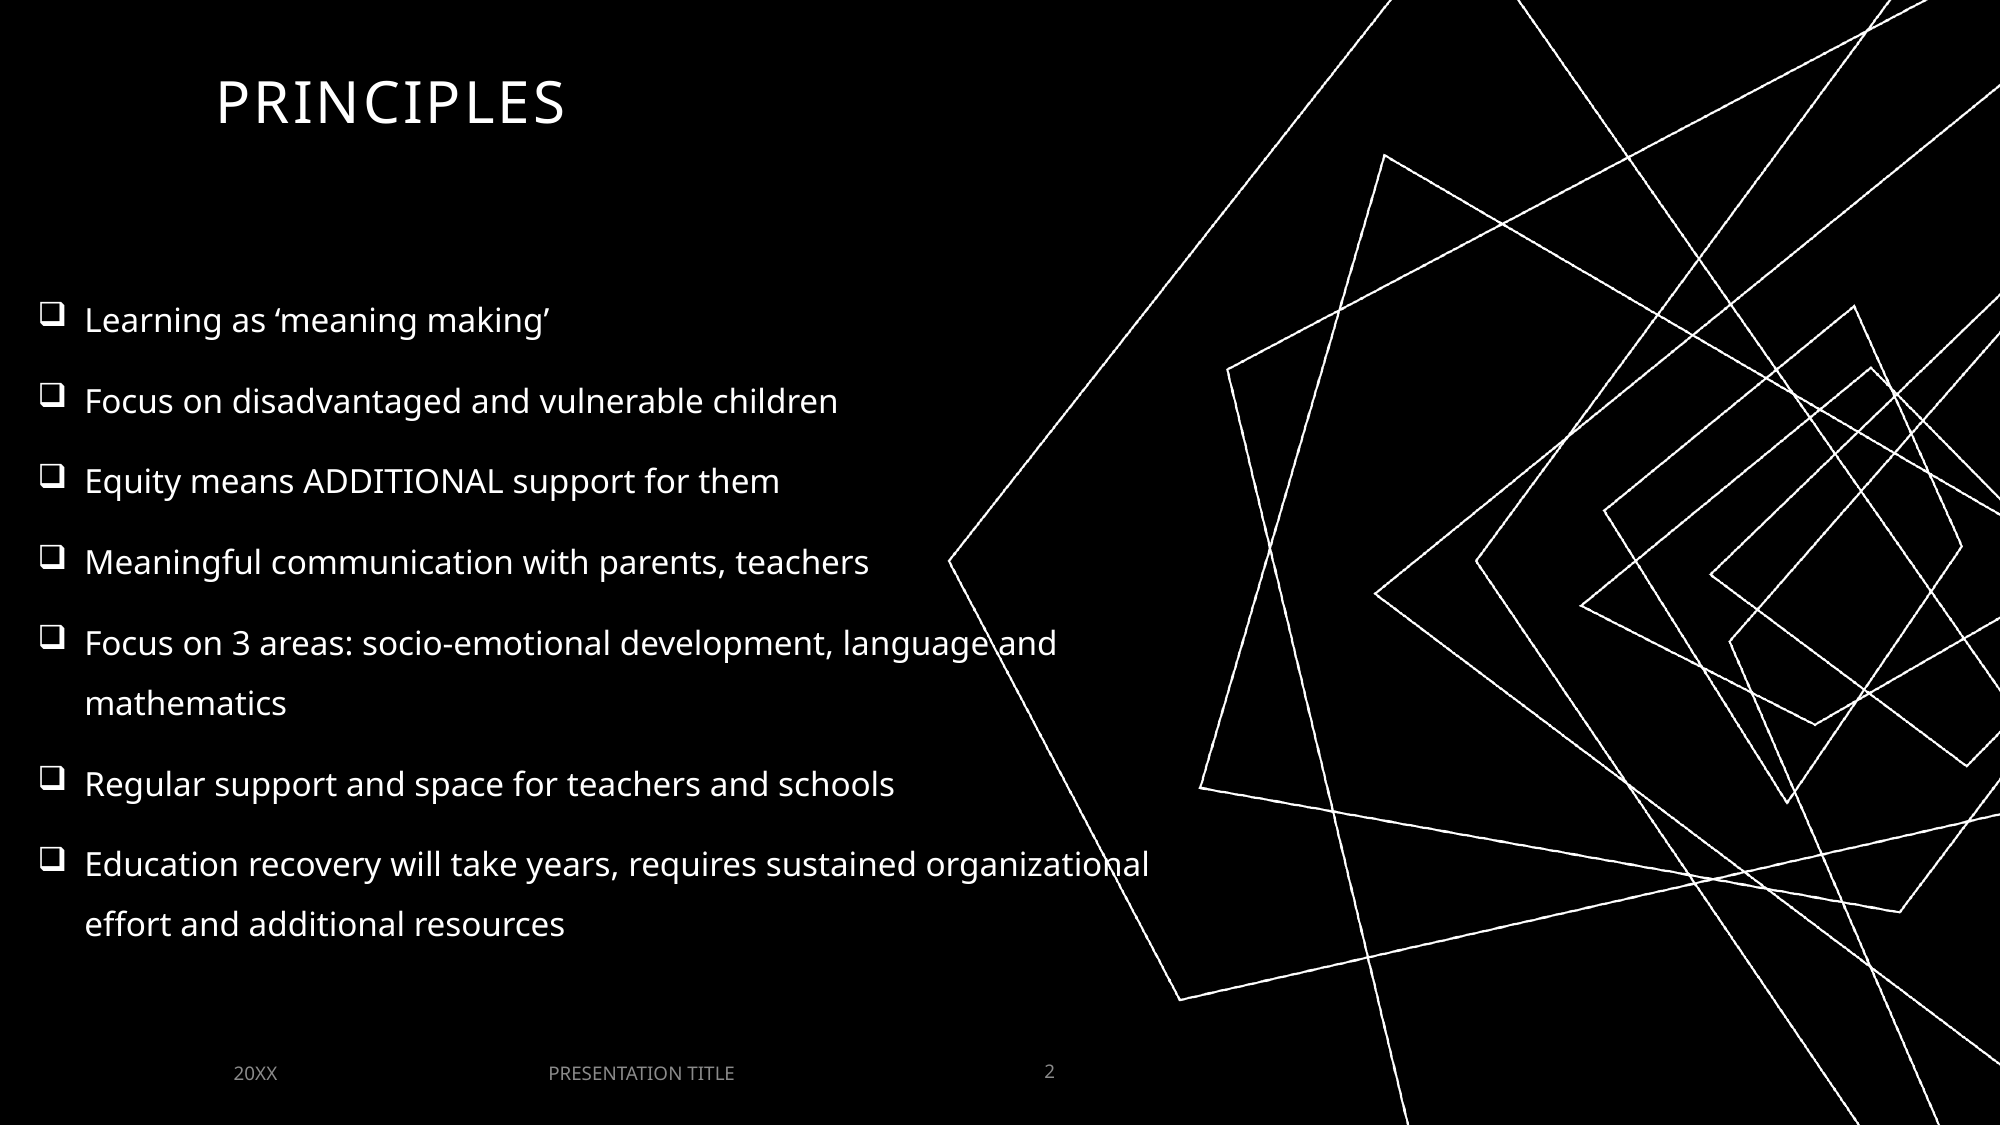

# principles
Learning as ‘meaning making’
Focus on disadvantaged and vulnerable children
Equity means ADDITIONAL support for them
Meaningful communication with parents, teachers
Focus on 3 areas: socio-emotional development, language and mathematics
Regular support and space for teachers and schools
Education recovery will take years, requires sustained organizational effort and additional resources
20XX
PRESENTATION TITLE